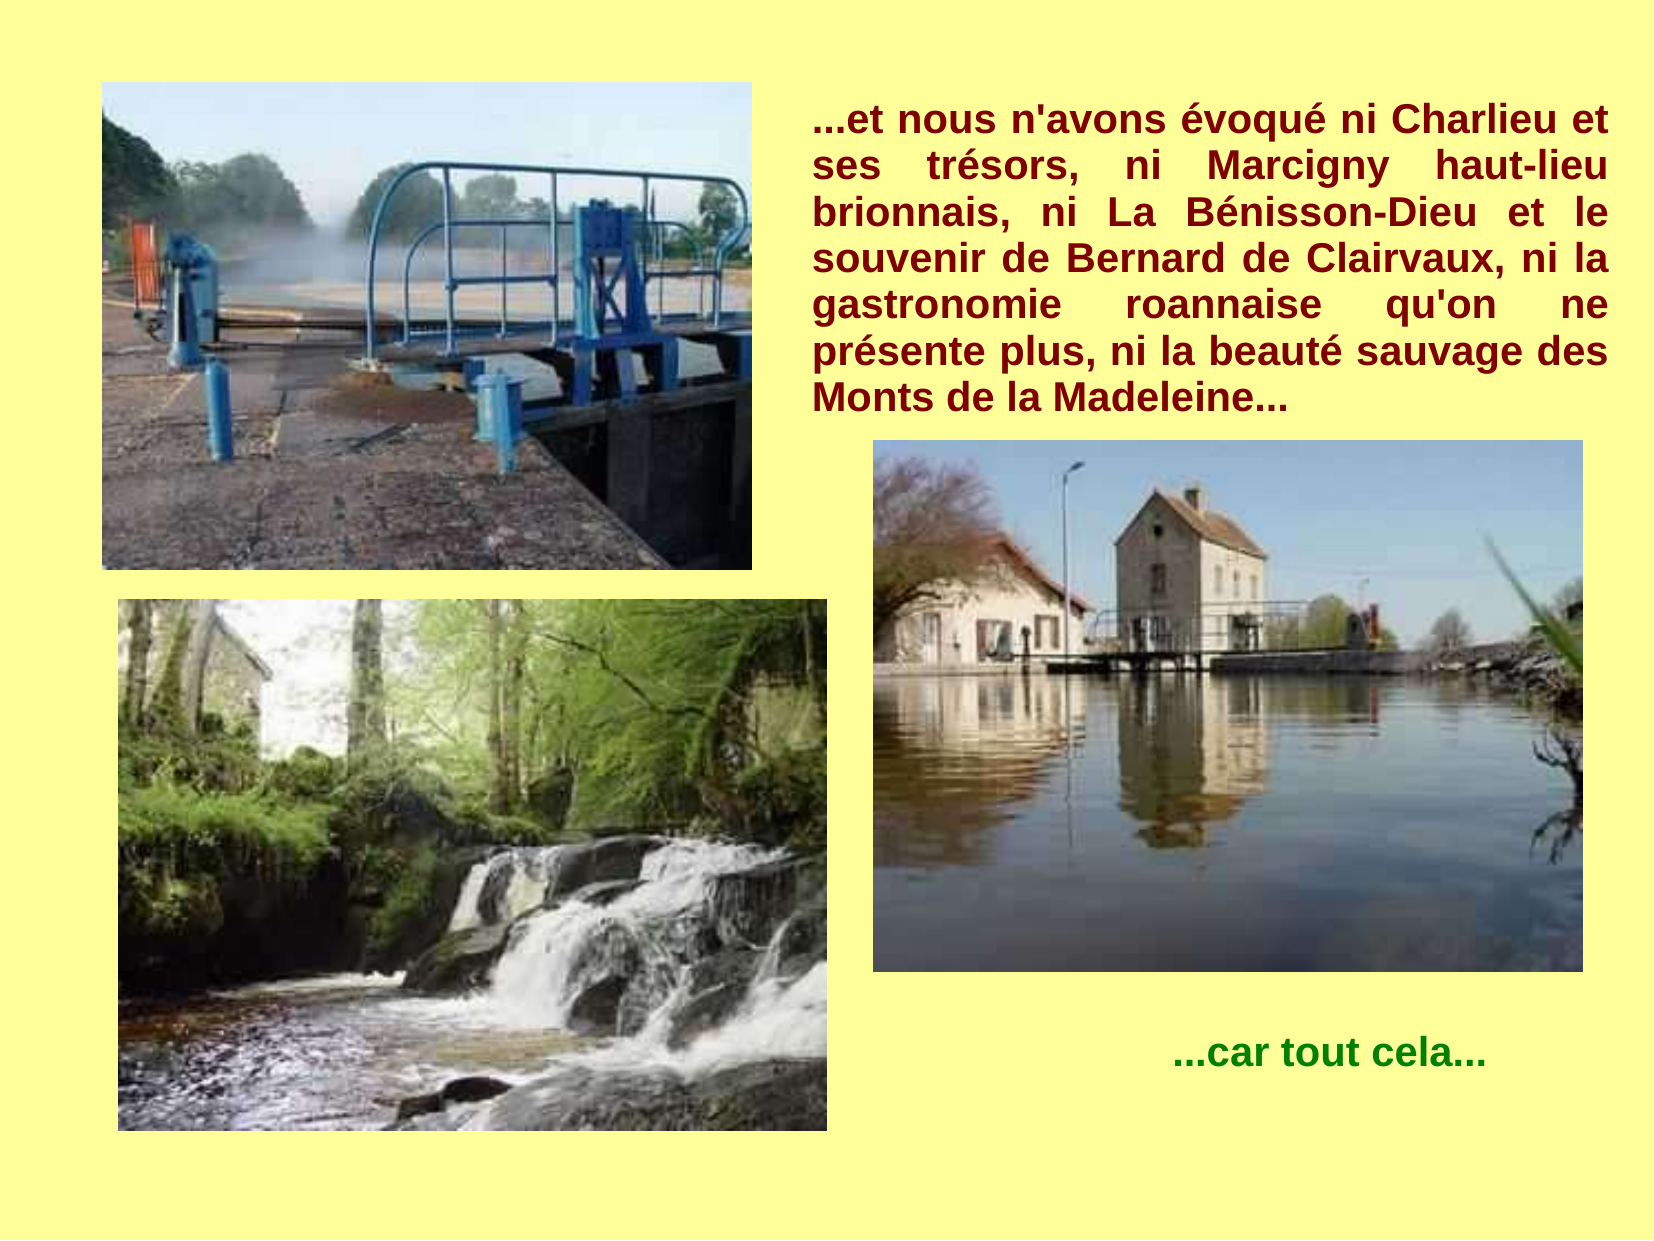

...et nous n'avons évoqué ni Charlieu et ses trésors, ni Marcigny haut-lieu brionnais, ni La Bénisson-Dieu et le souvenir de Bernard de Clairvaux, ni la gastronomie roannaise qu'on ne présente plus, ni la beauté sauvage des Monts de la Madeleine...
...car tout cela...